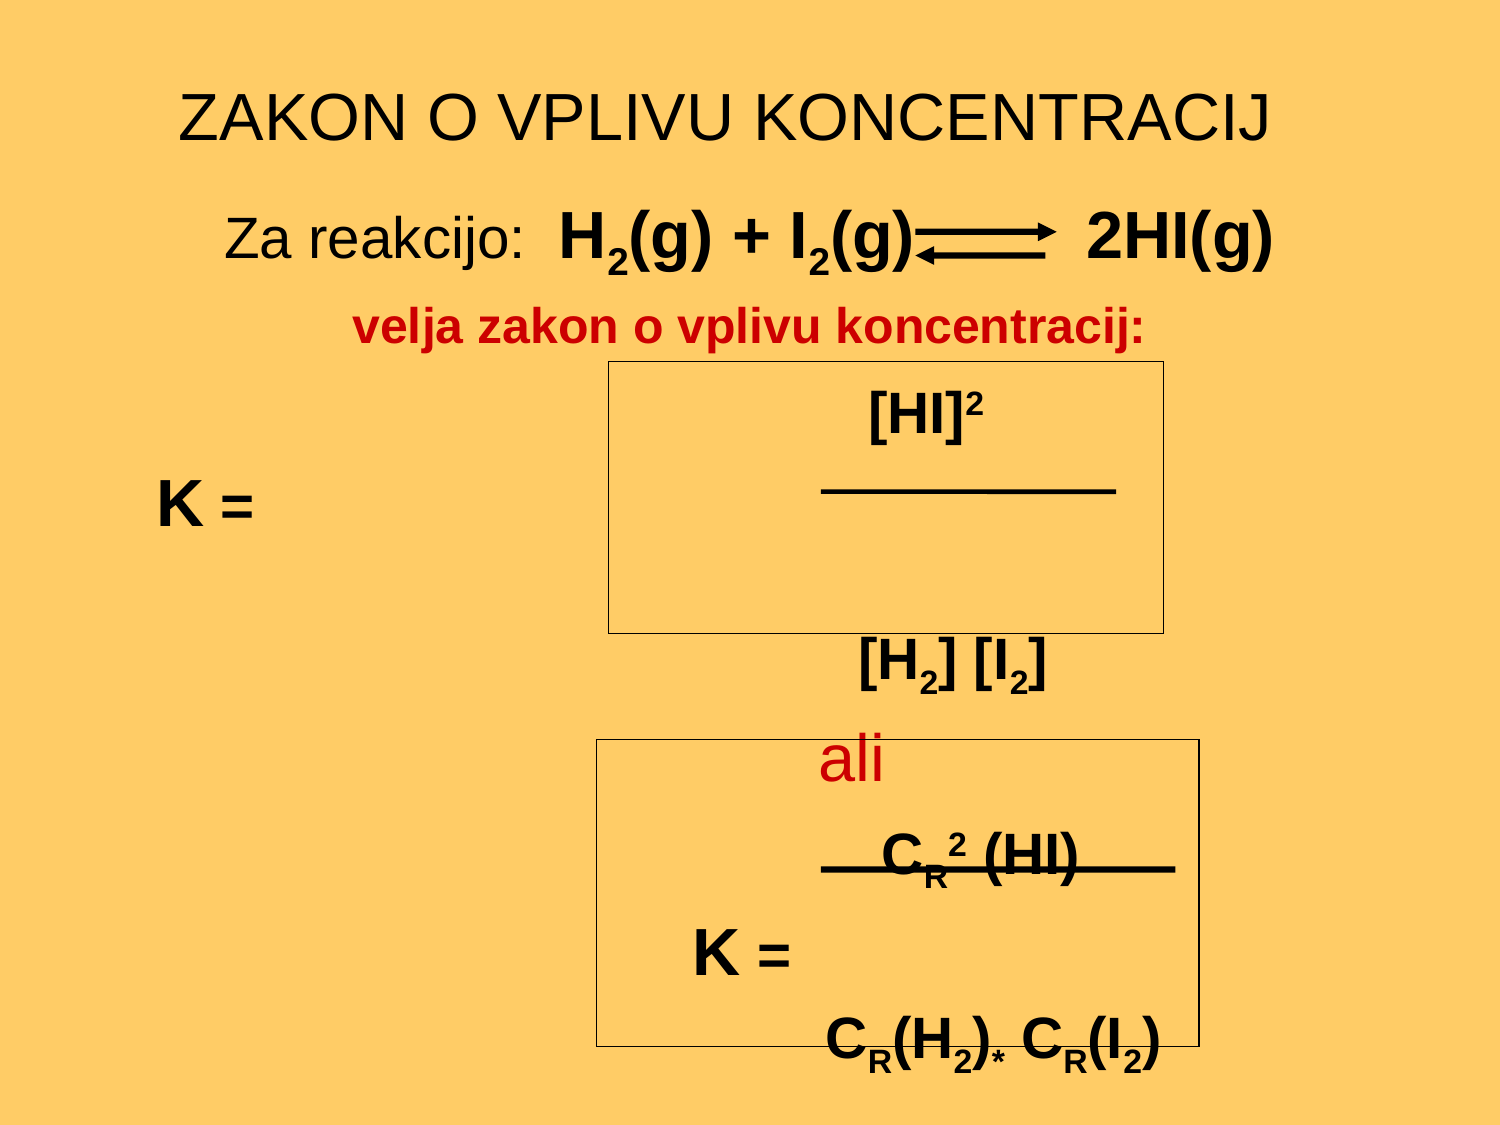

# ZAKON O VPLIVU KONCENTRACIJ
Za reakcijo: H2(g) + I2(g)		 2HI(g)
velja zakon o vplivu koncentracij:
	 [HI]2
K =
 [H2] [I2]
 ali
 CR2 (HI)
K =
 CR(H2)* CR(I2)